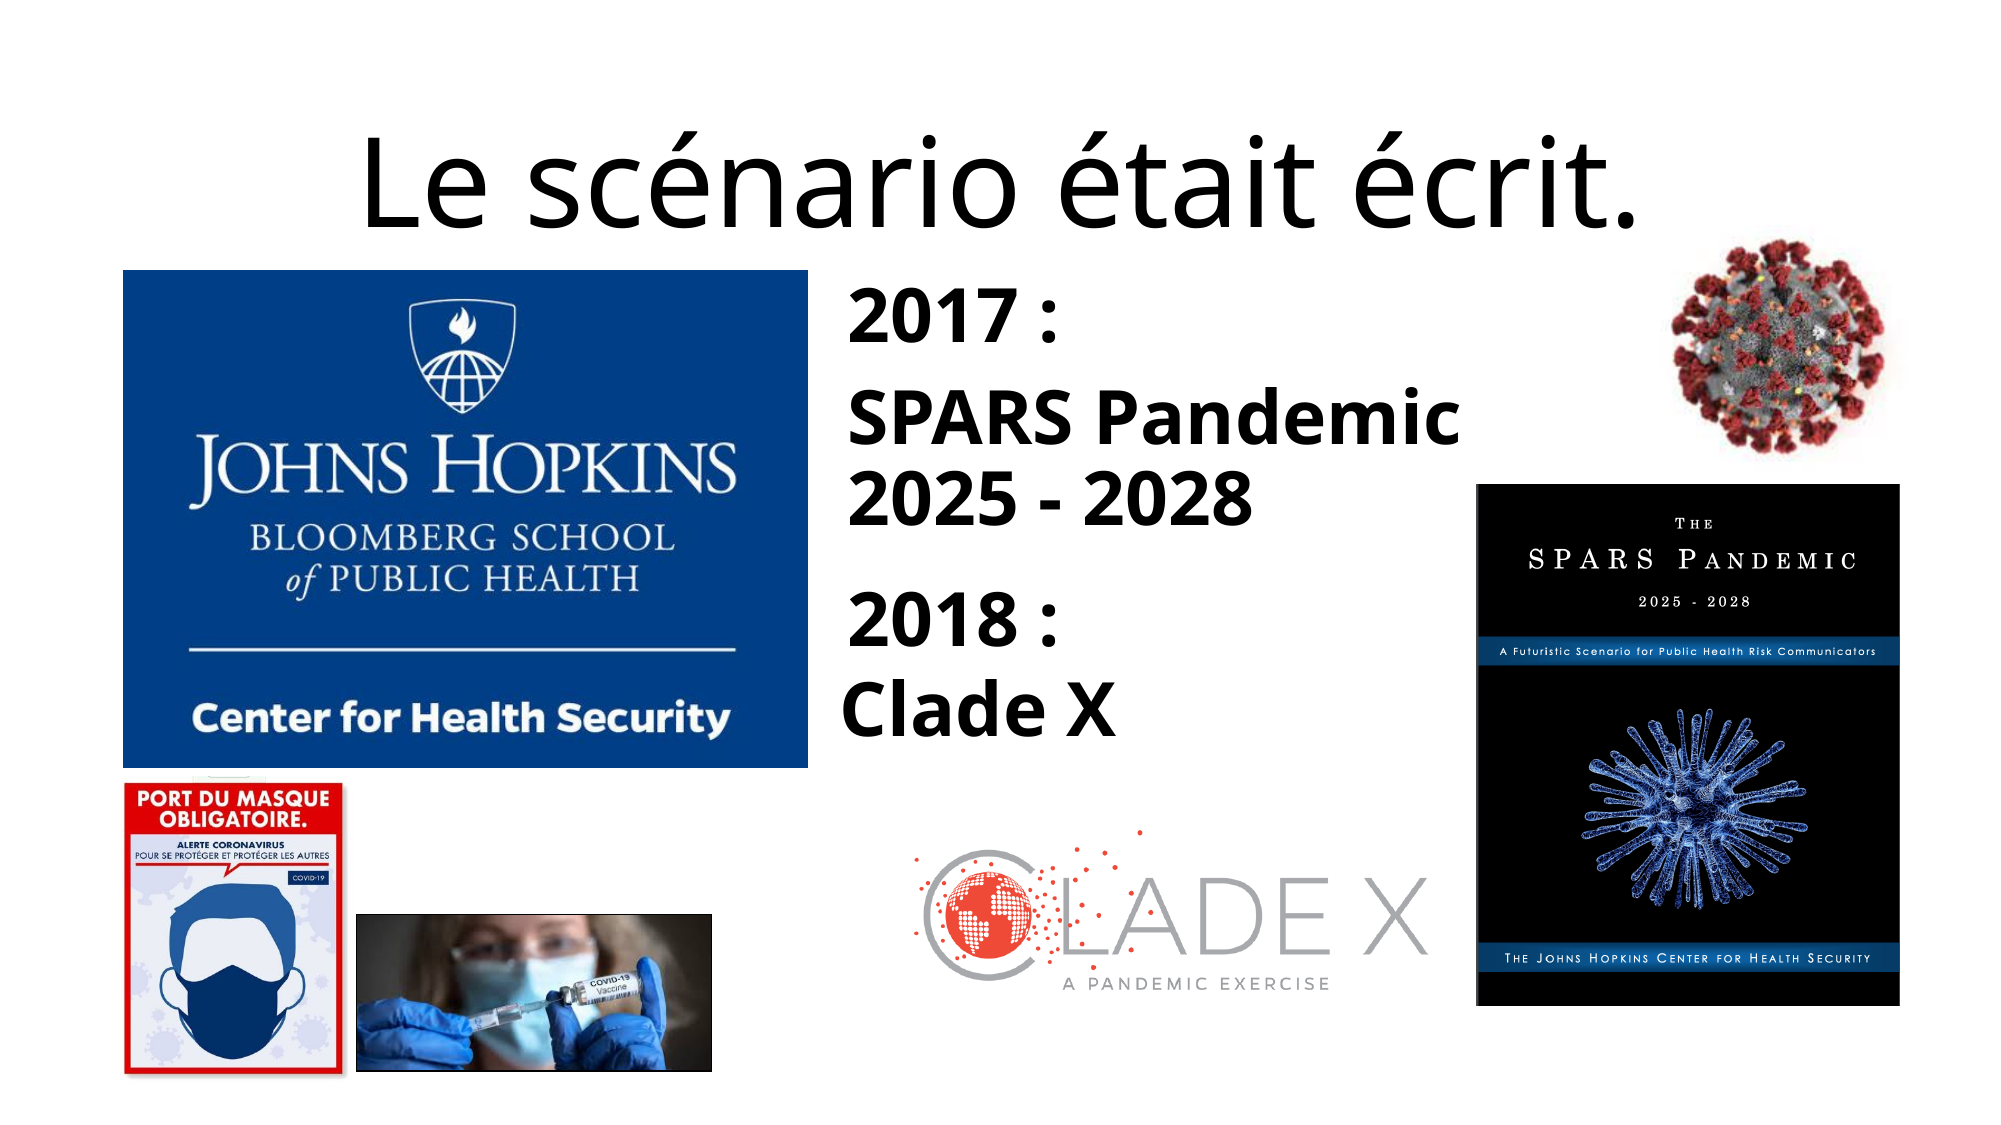

# Le scénario était écrit.
2017 :
SPARS Pandemic
2025 - 2028
2018 :
Clade X